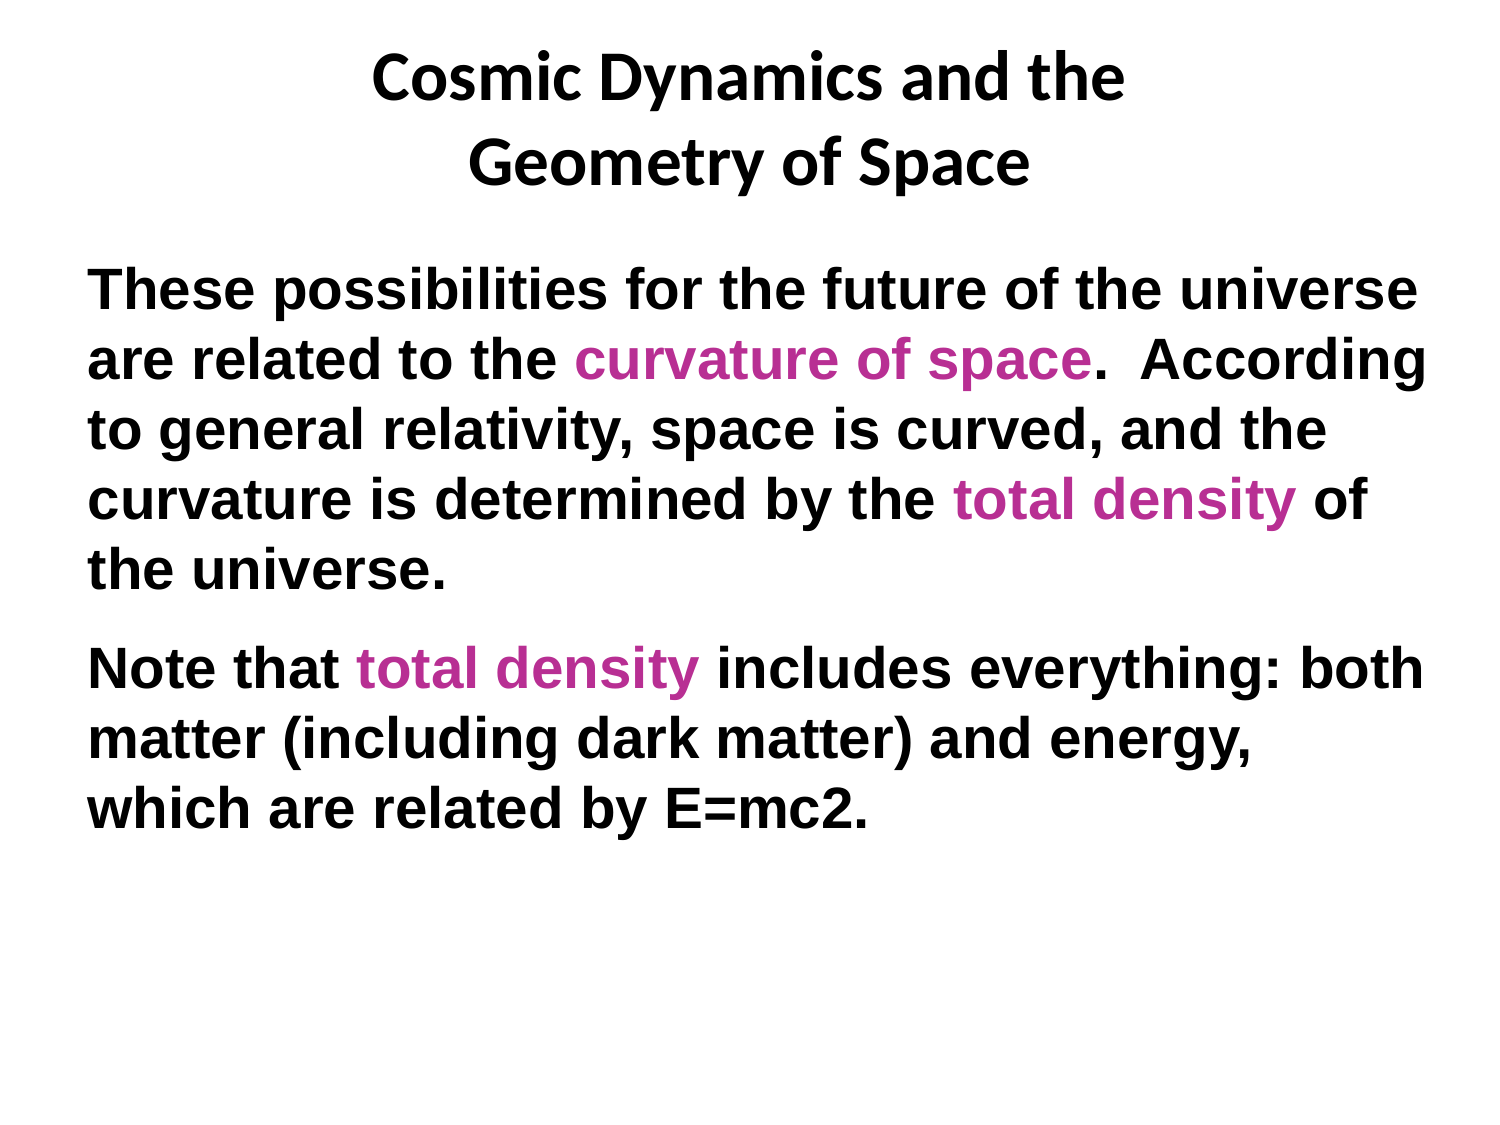

# Cosmic Dynamics and the Geometry of Space
These possibilities for the future of the universe are related to the curvature of space. According to general relativity, space is curved, and the curvature is determined by the total density of the universe.
Note that total density includes everything: both matter (including dark matter) and energy, which are related by E=mc2.